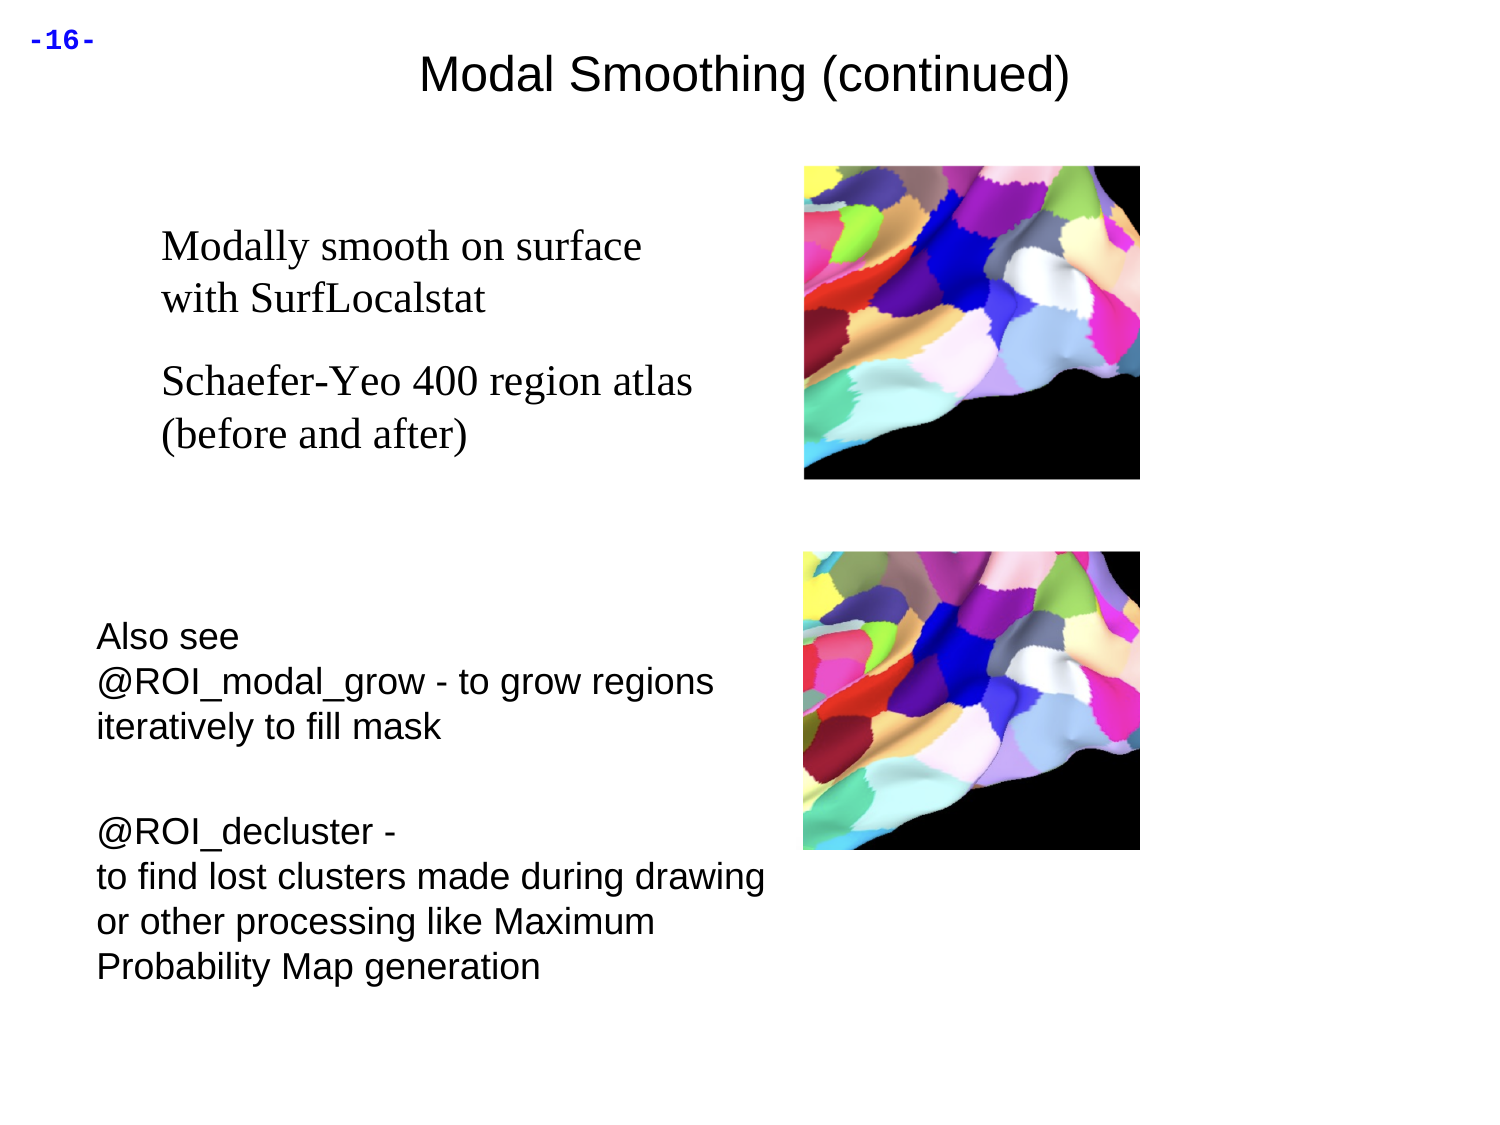

Modal Smoothing (continued)
Modally smooth on surface with SurfLocalstat
Schaefer-Yeo 400 region atlas
(before and after)
Also see
@ROI_modal_grow - to grow regions iteratively to fill mask
@ROI_decluster -
to find lost clusters made during drawing or other processing like Maximum Probability Map generation